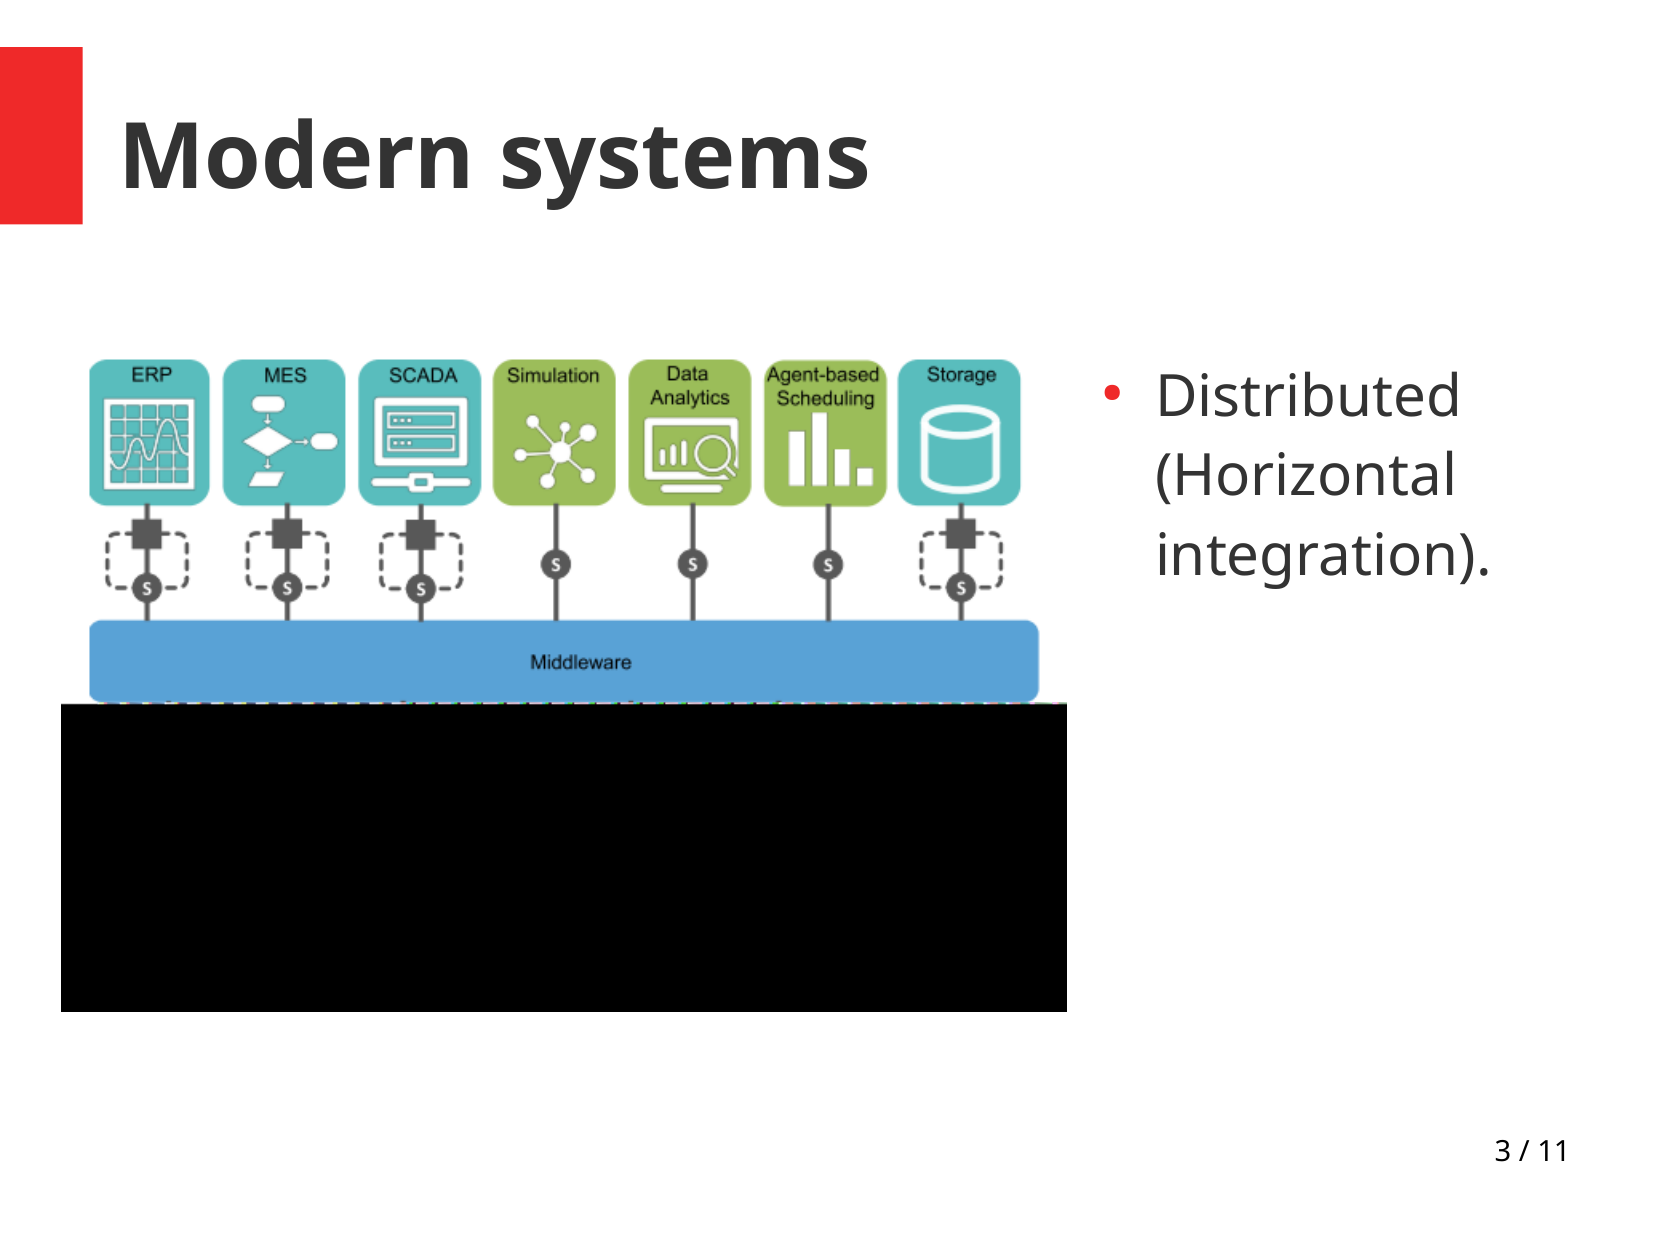

# Modern systems
Distributed (Horizontal integration).
3